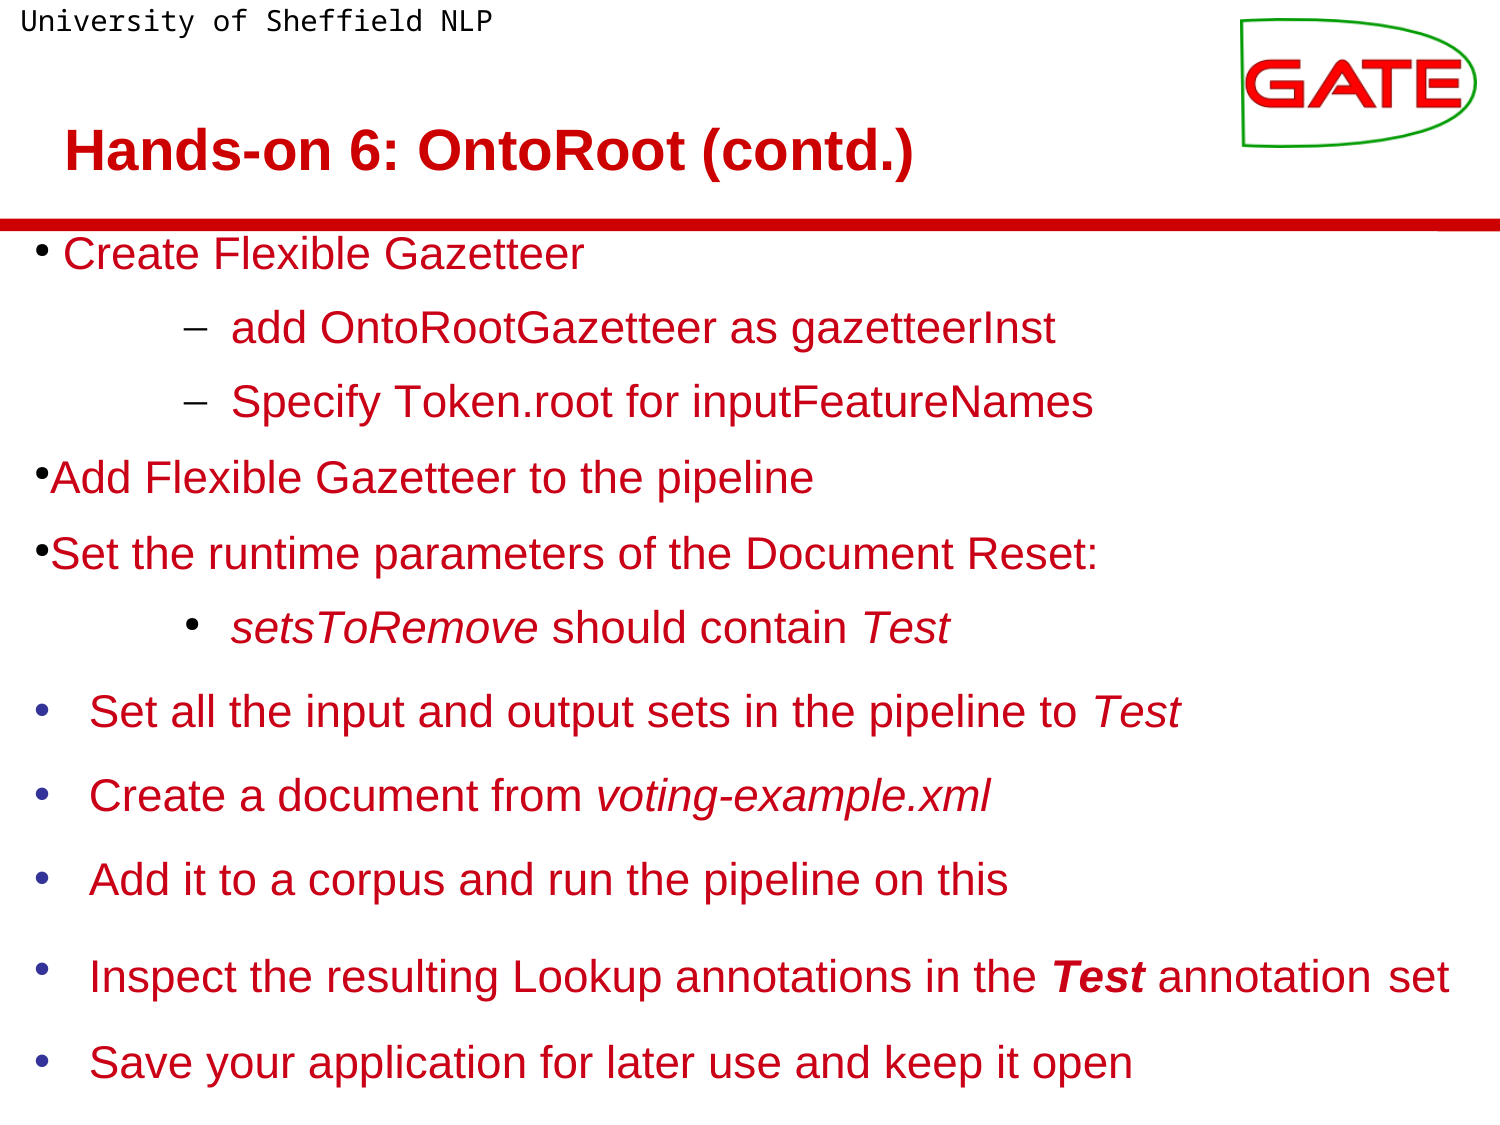

# Hands-on 6: OntoRoot (contd.)
 Create Flexible Gazetteer
add OntoRootGazetteer as gazetteerInst
Specify Token.root for inputFeatureNames
Add Flexible Gazetteer to the pipeline
Set the runtime parameters of the Document Reset:
setsToRemove should contain Test
Set all the input and output sets in the pipeline to Test
Create a document from voting-example.xml
Add it to a corpus and run the pipeline on this
Inspect the resulting Lookup annotations in the Test annotation set
Save your application for later use and keep it open